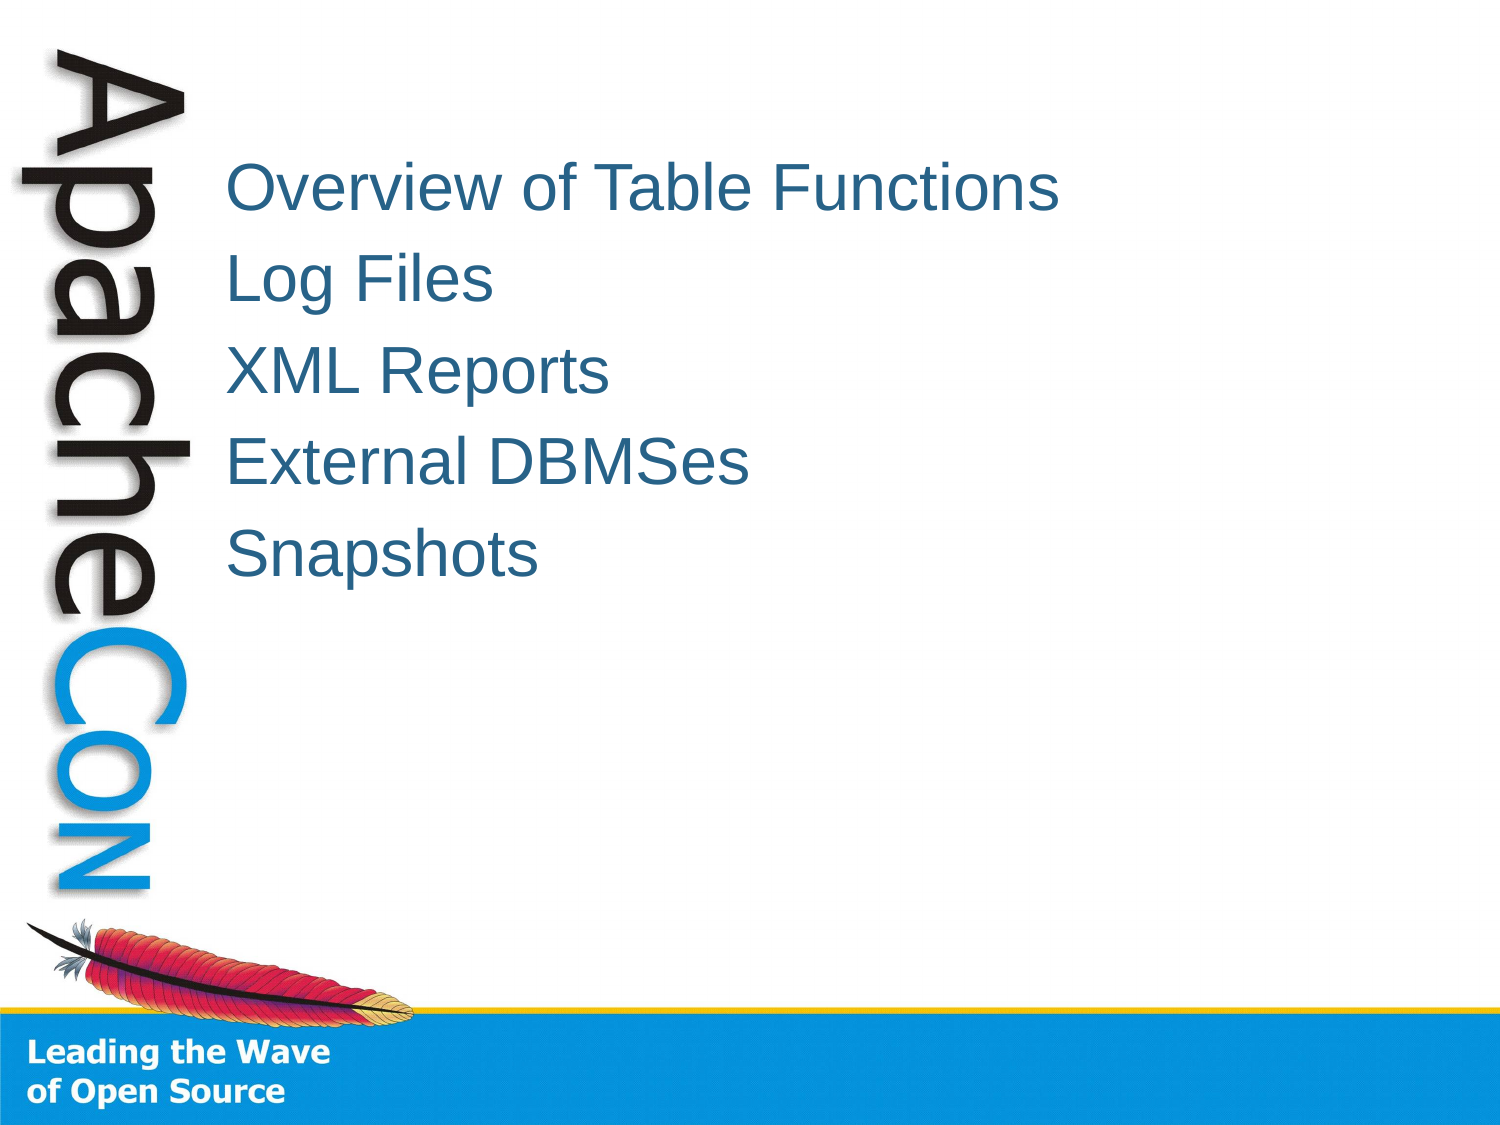

#
Overview of Table Functions
Log Files
XML Reports
External DBMSes
Snapshots